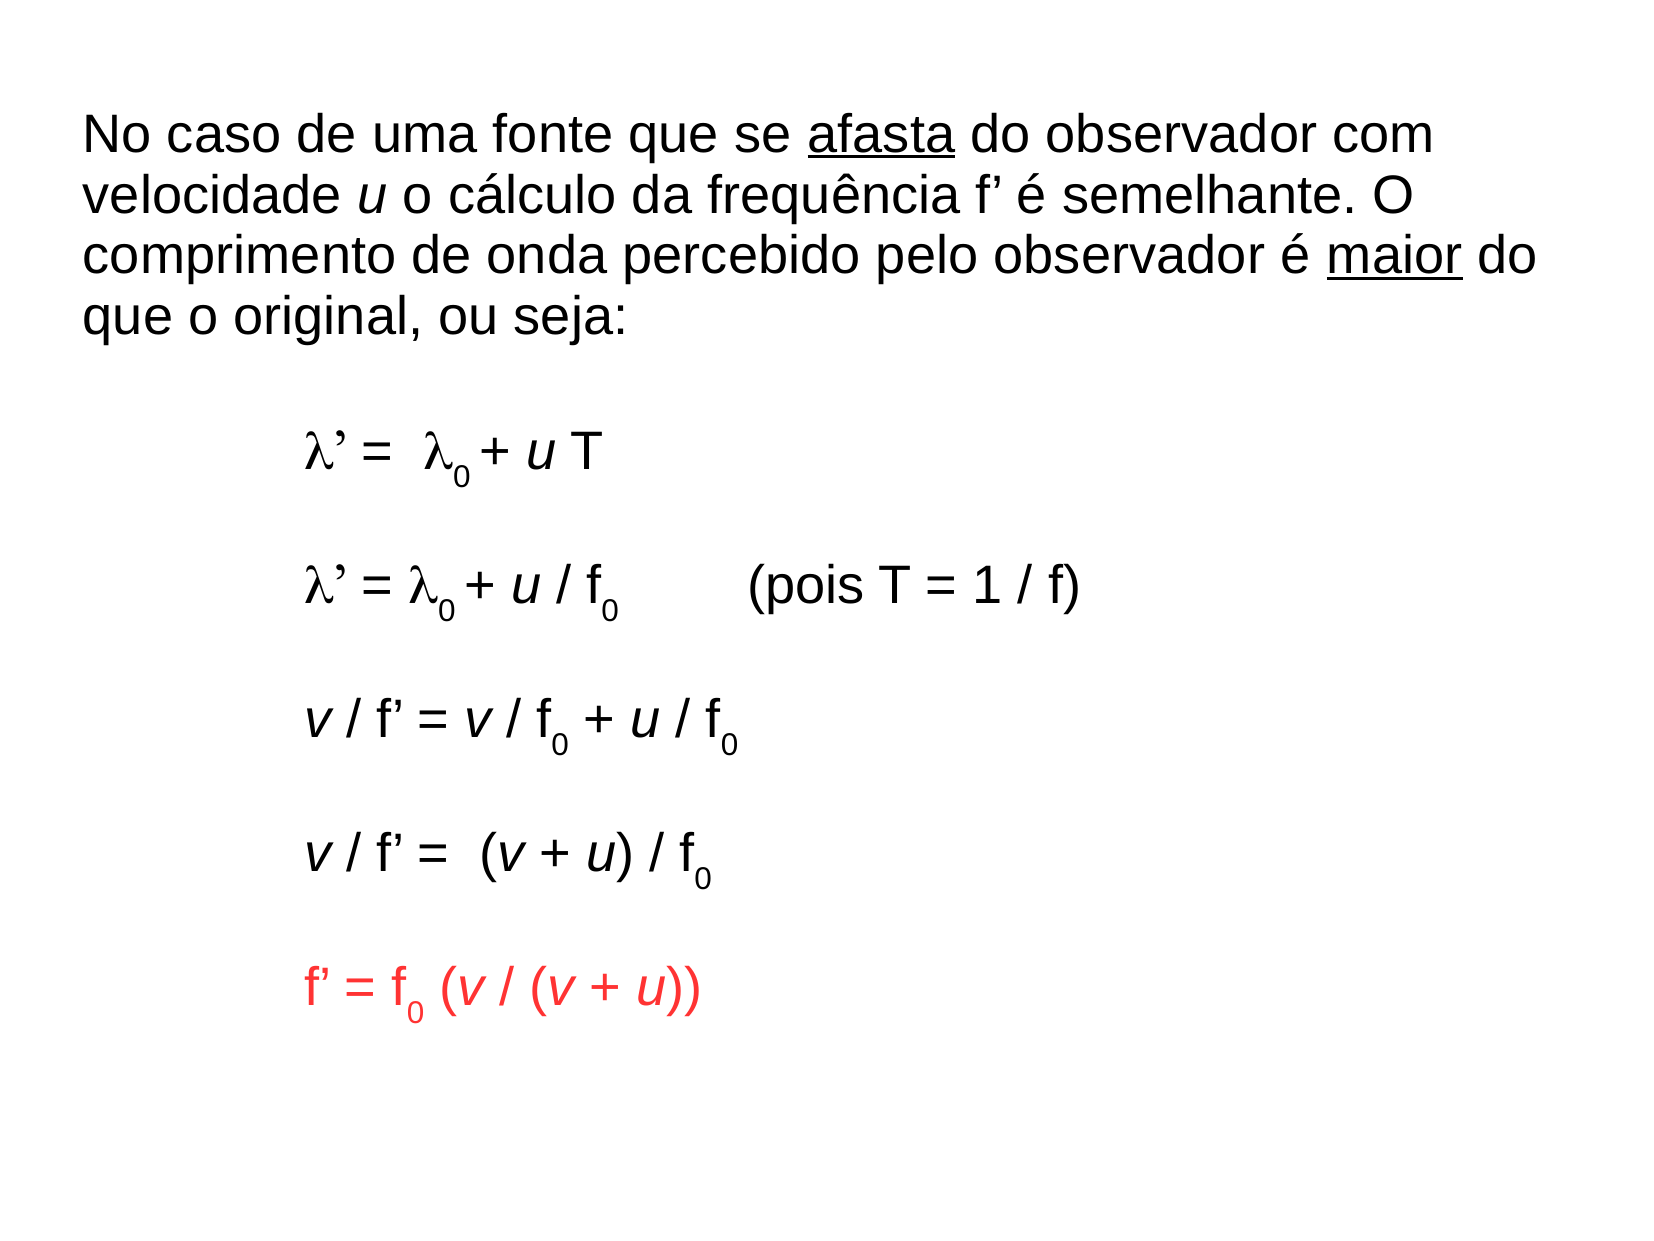

# No caso de uma fonte que se afasta do observador com velocidade u o cálculo da frequência f’ é semelhante. O comprimento de onda percebido pelo observador é maior do que o original, ou seja:
			l’ = l0 + u T
			l’ = l0 + u / f0 		(pois T = 1 / f)
			v / f’ = v / f0 + u / f0
			v / f’ = (v + u) / f0
			f’ = f0 (v / (v + u))